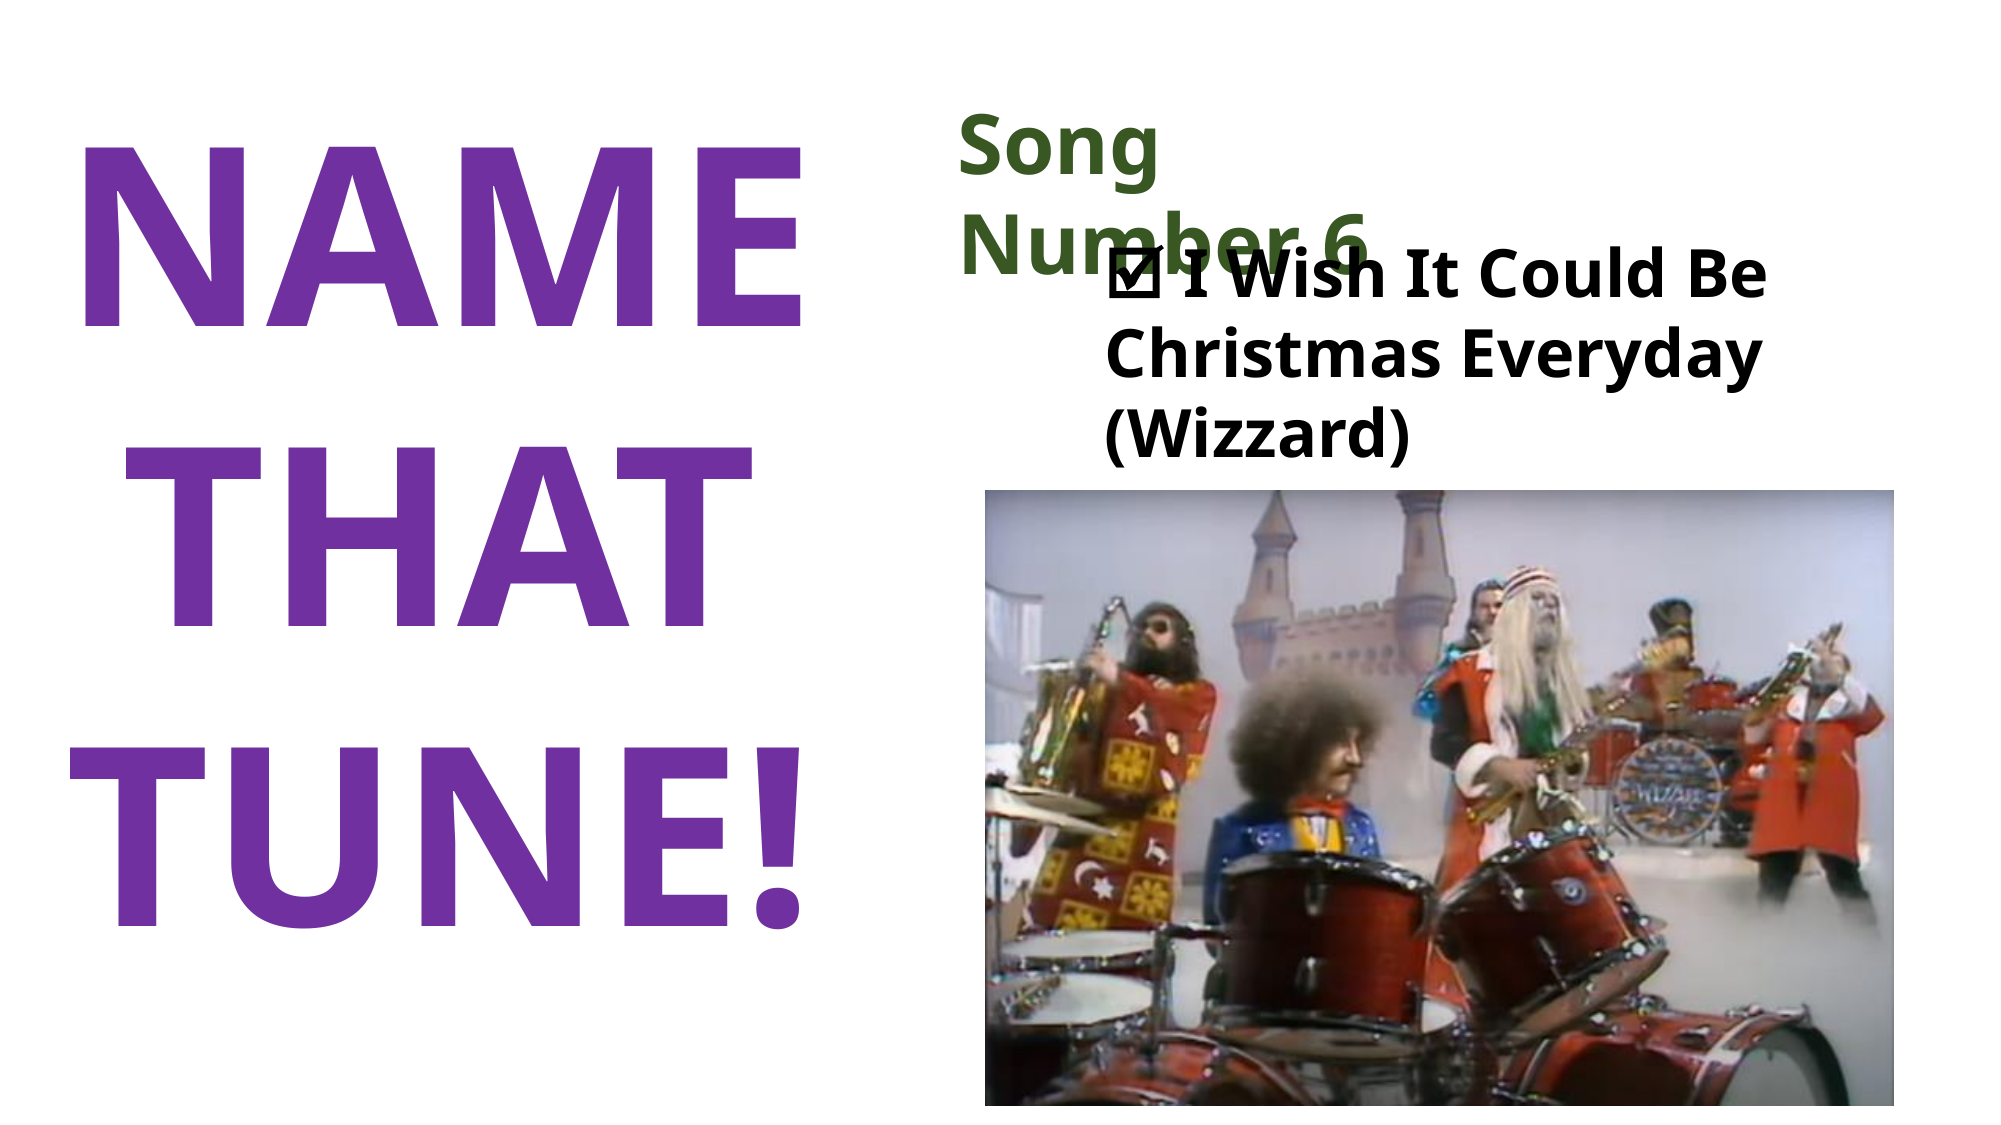

NAME
THAT
TUNE!
Song Number 6
 I Wish It Could Be Christmas Everyday (Wizzard)